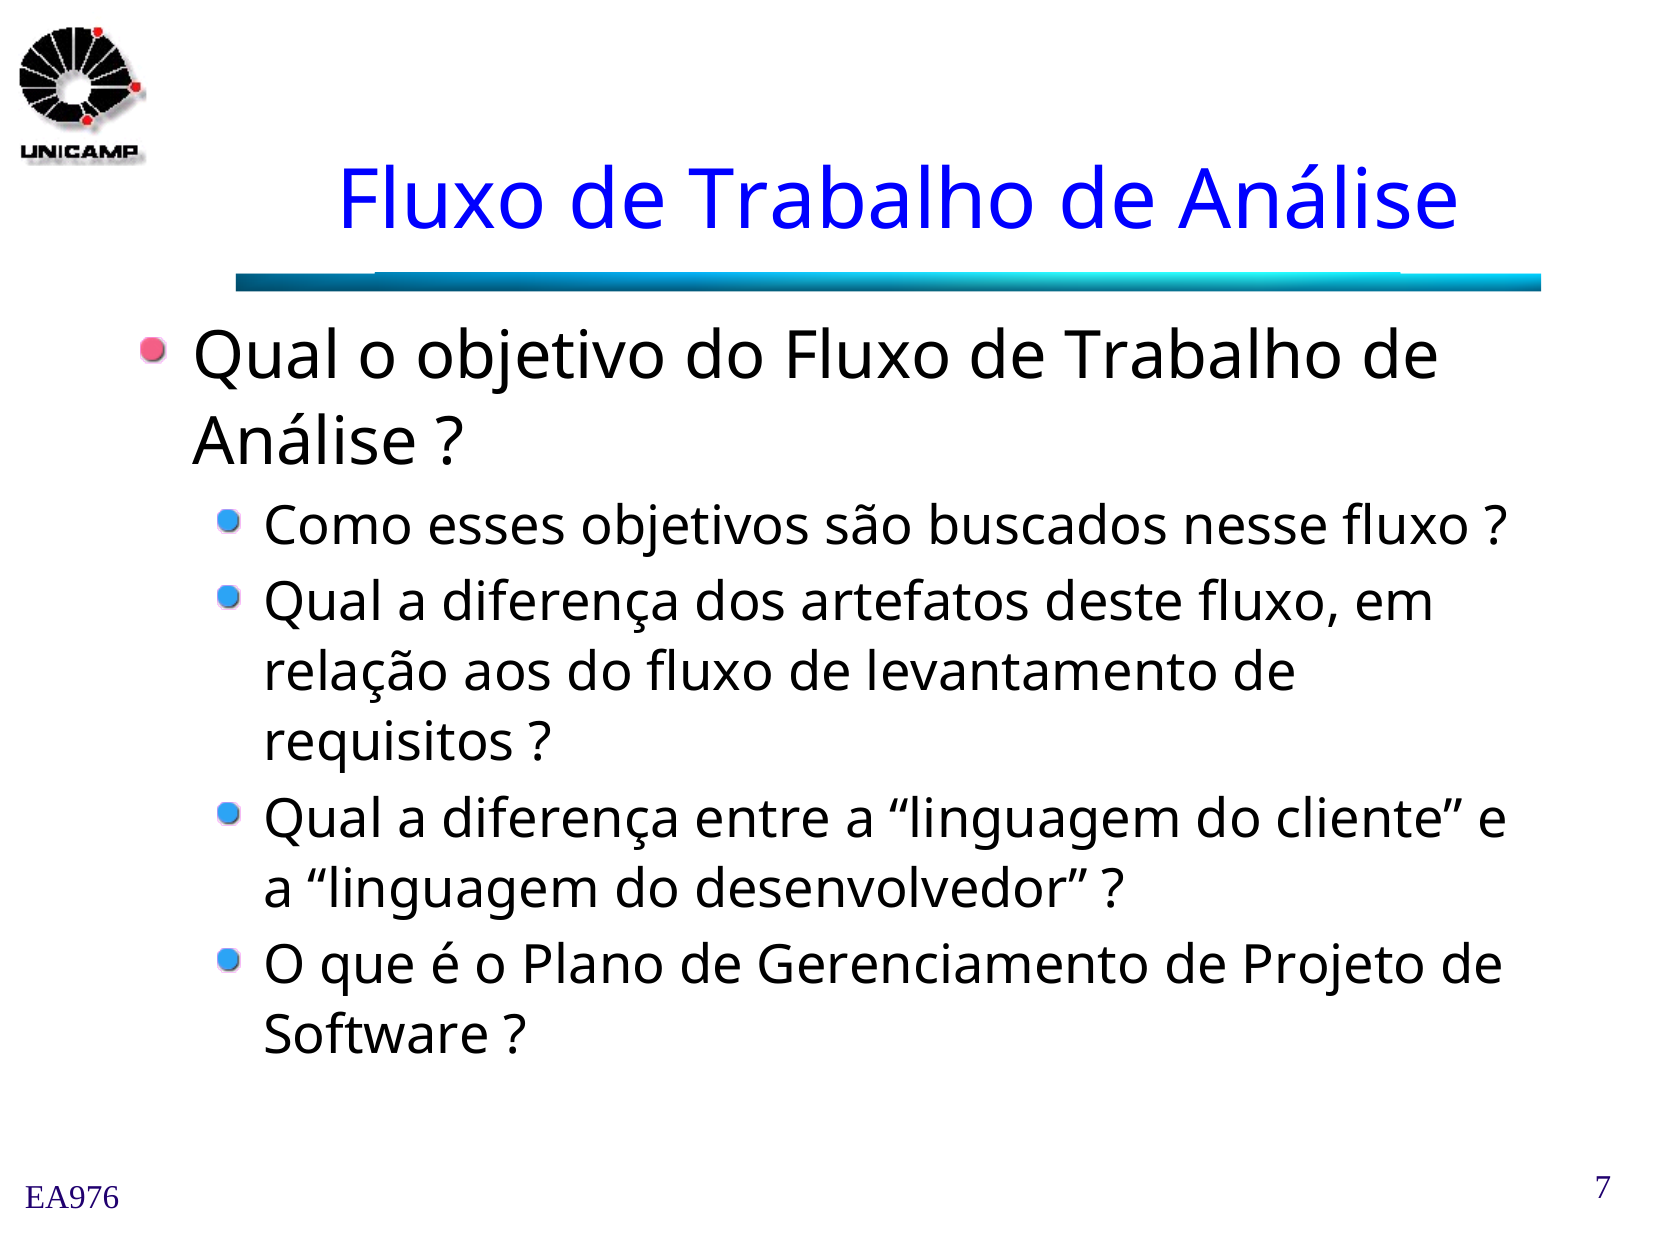

# Fluxo de Trabalho de Análise
Qual o objetivo do Fluxo de Trabalho de Análise ?
Como esses objetivos são buscados nesse fluxo ?
Qual a diferença dos artefatos deste fluxo, em relação aos do fluxo de levantamento de requisitos ?
Qual a diferença entre a “linguagem do cliente” e a “linguagem do desenvolvedor” ?
O que é o Plano de Gerenciamento de Projeto de Software ?
7